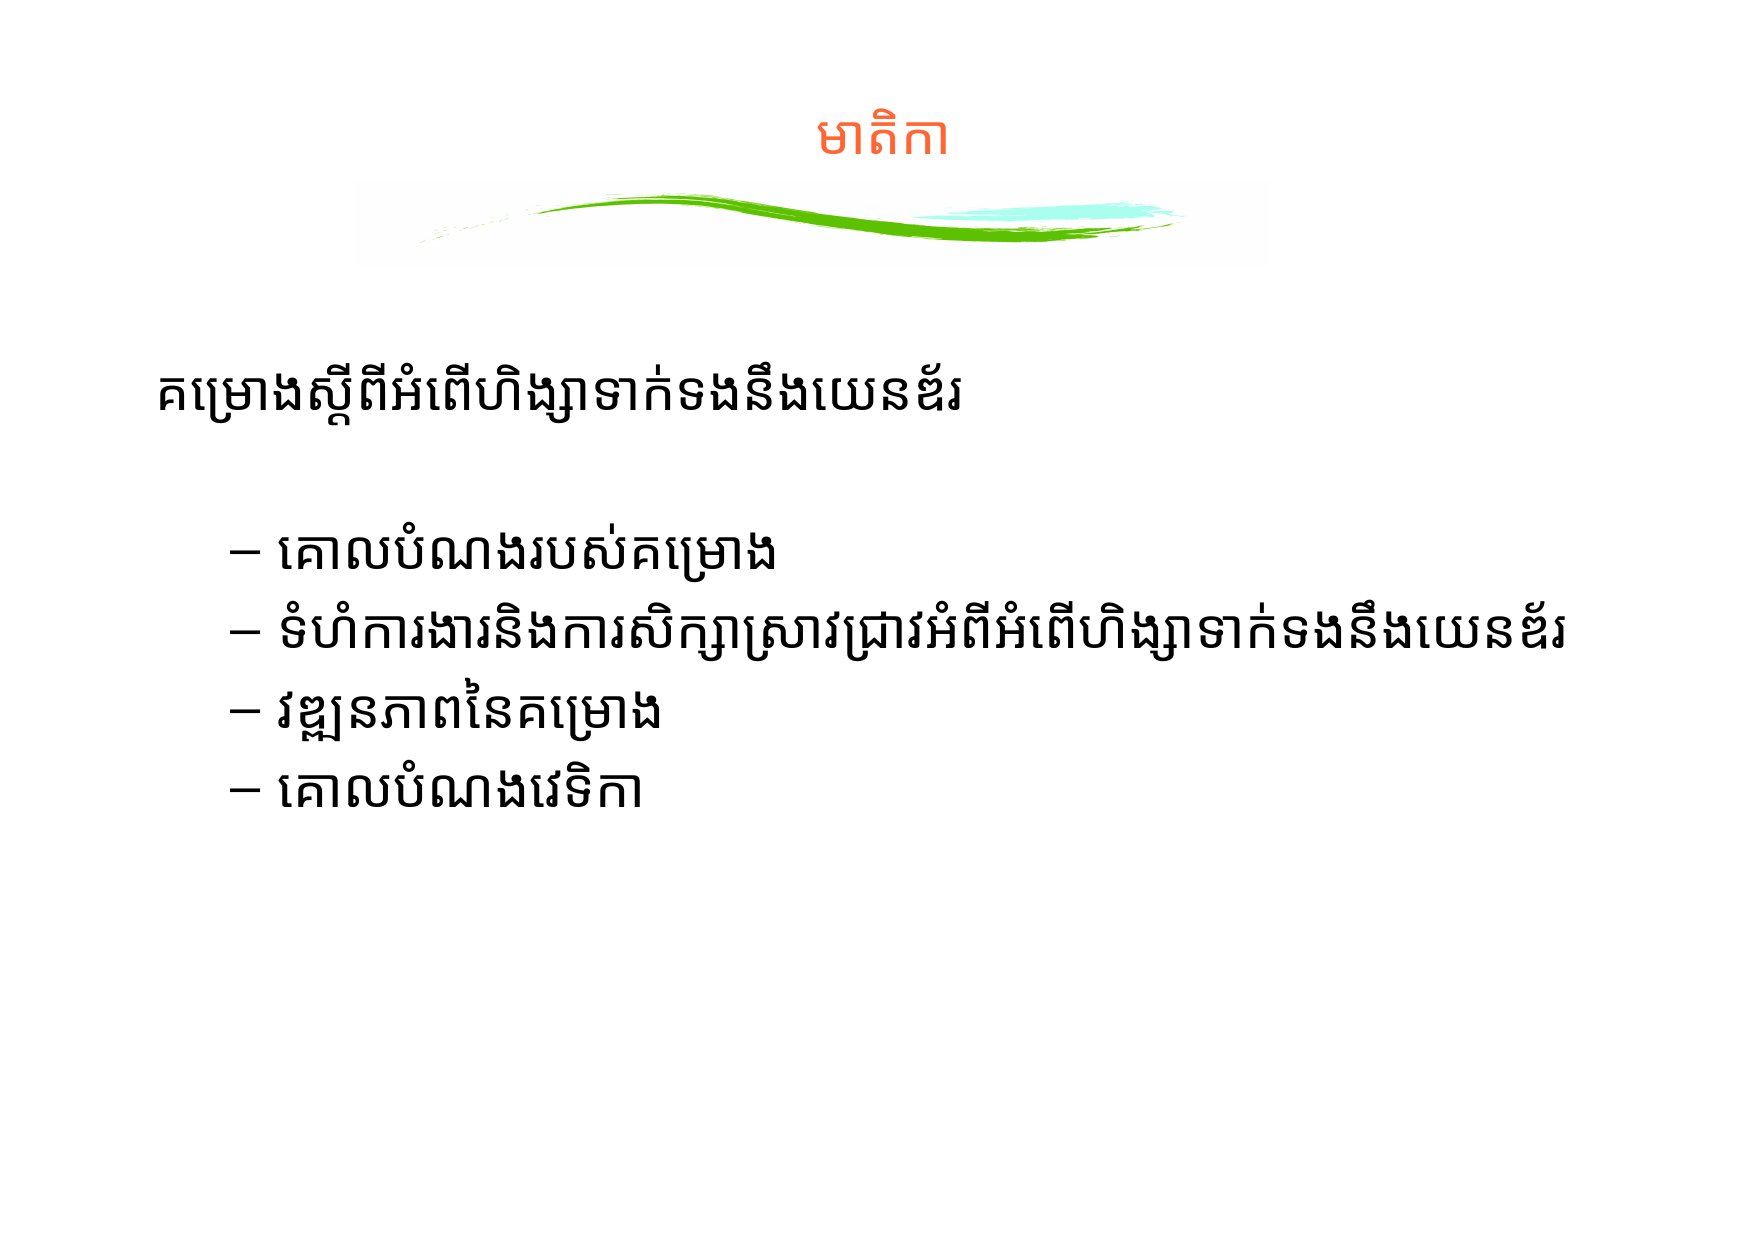

# មាតិកា
គម្រោង​ស្ដីពី​អំពើ​ហិង្សា​ទាក់​ទង​នឹង​យេនឌ័រ
គោលបំណង​របស់​គម្រោង
ទំហំ​ការងារ​និង​ការ​សិក្សាស្រាវជ្រាវ​អំពី​អំពើ​ហិង្សា​ទាក់ទង​នឹង​យេនឌ័រ
វឌ្ឍនភាព​​នៃ​គម្រោង
គោល​បំណង​វេទិកា